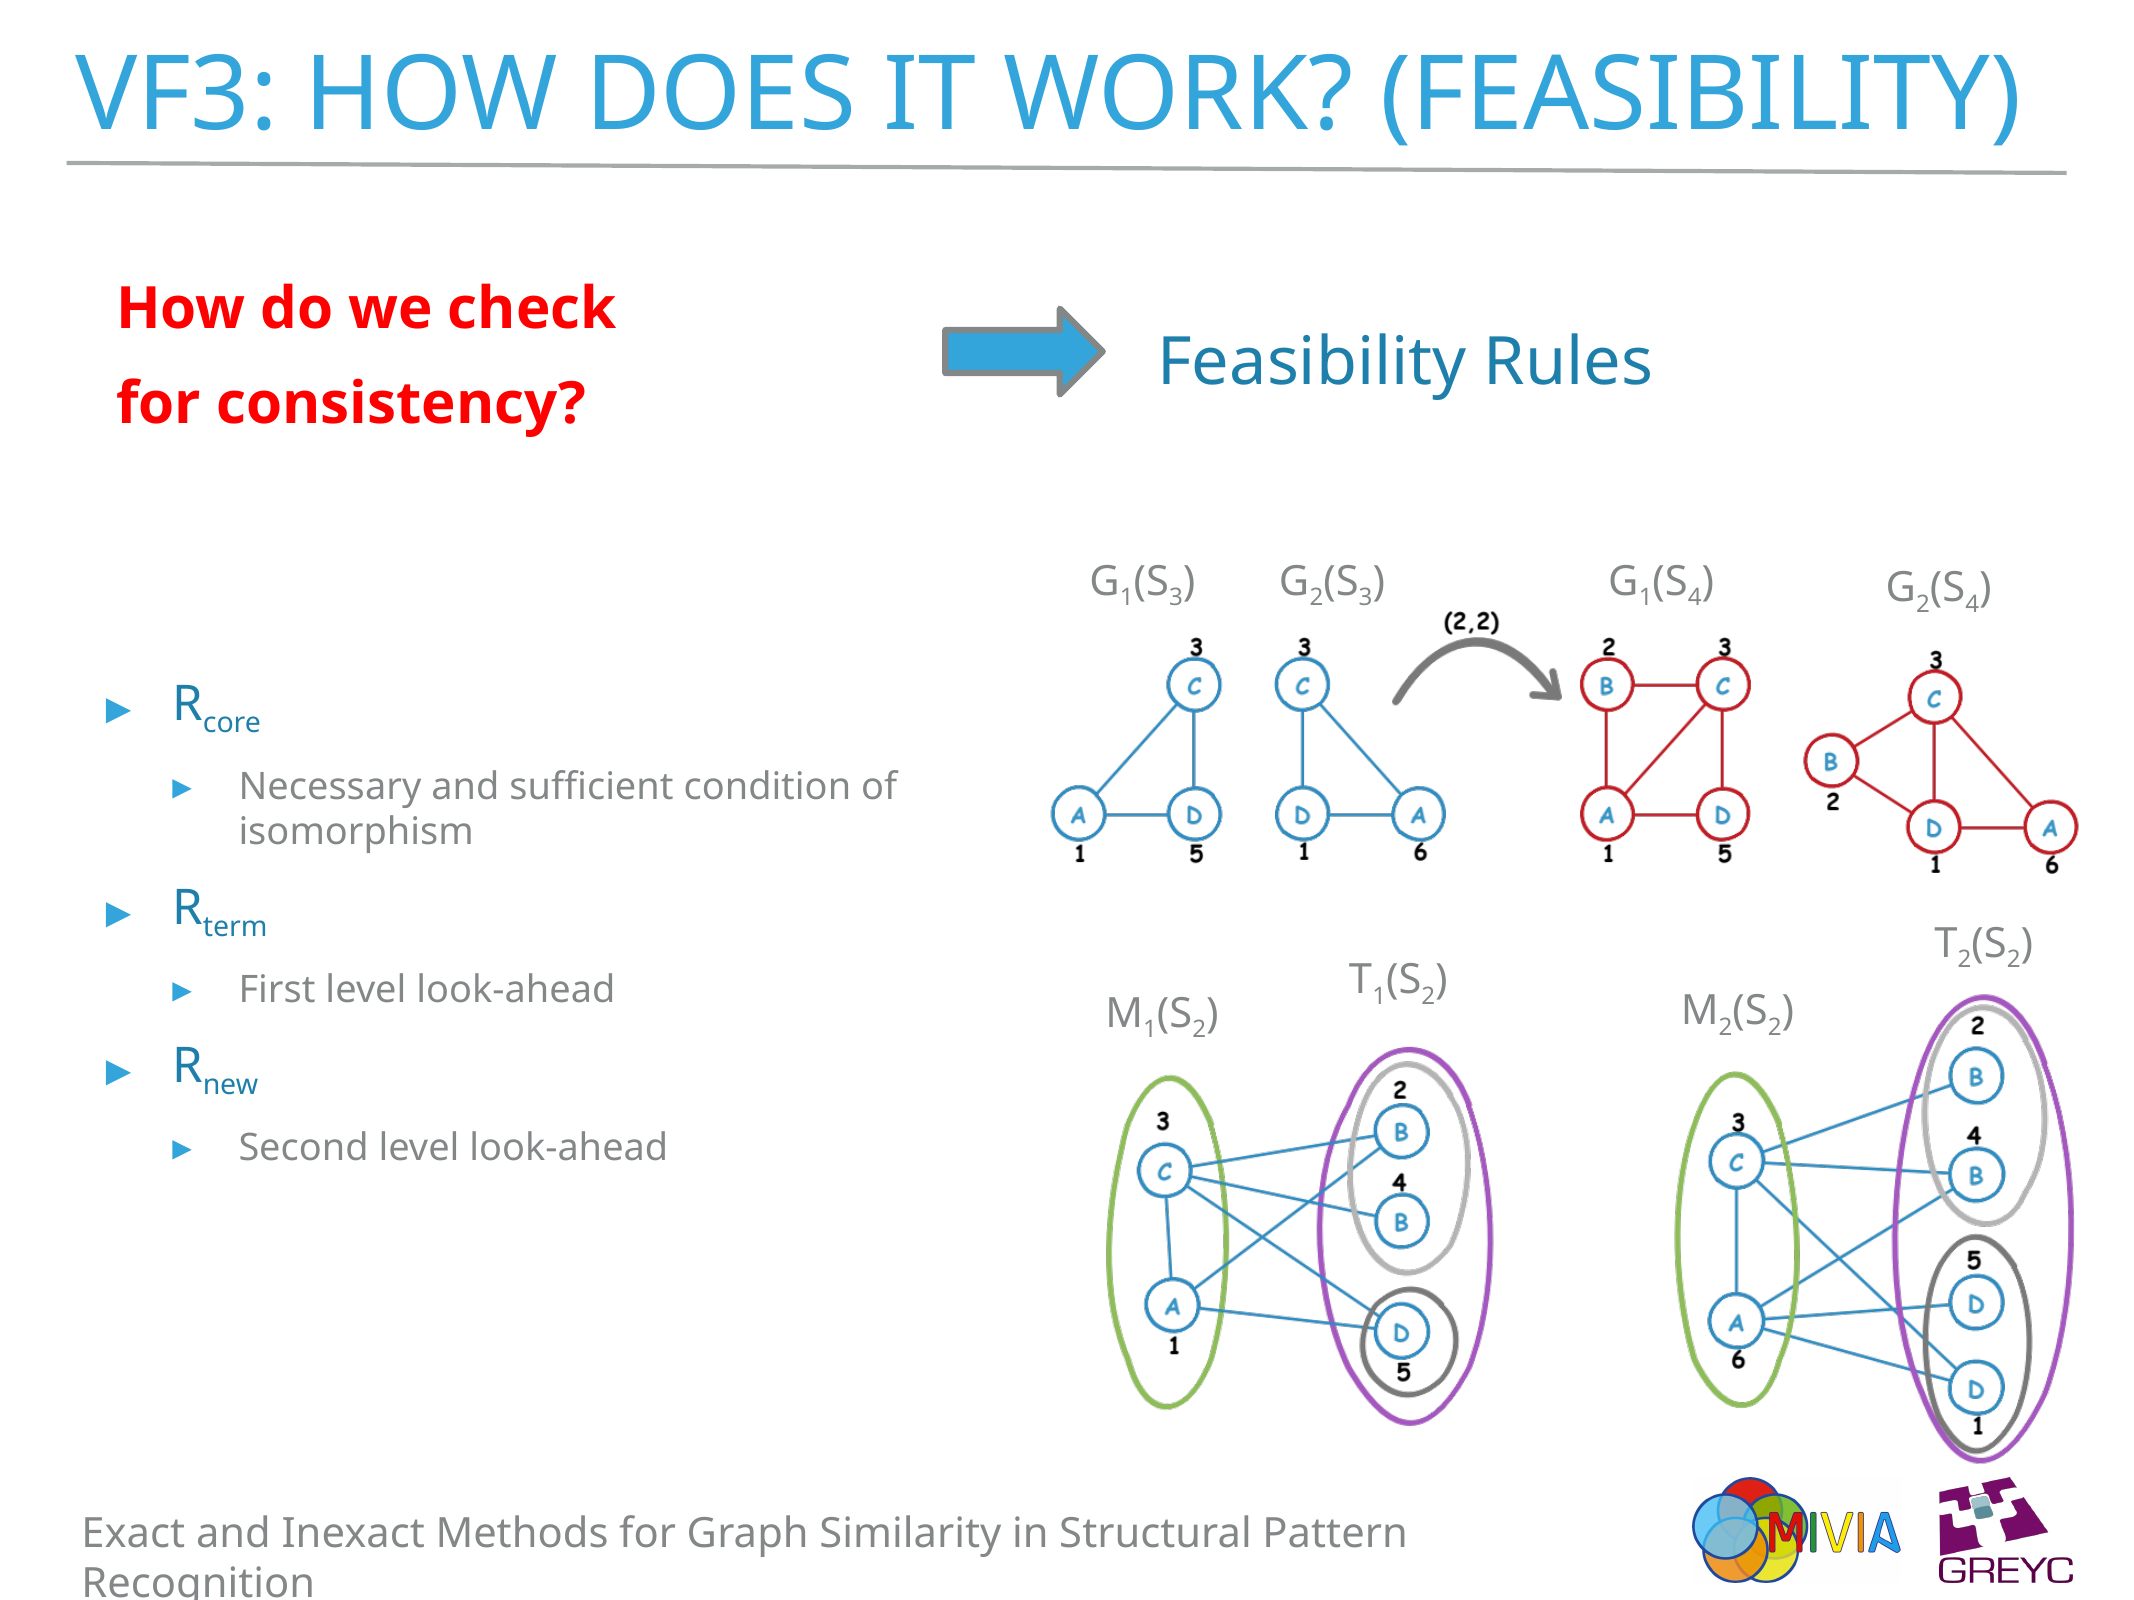

# VF3: HoW DOES IT WORK? (FEASIBILITY)
How do we check
for consistency?
Feasibility Rules
G1(S3)
G2(S3)
G1(S4)
G2(S4)
Rcore
Necessary and sufficient condition of isomorphism
Rterm
First level look-ahead
Rnew
Second level look-ahead
T2(S2)
T1(S2)
M2(S2)
M1(S2)